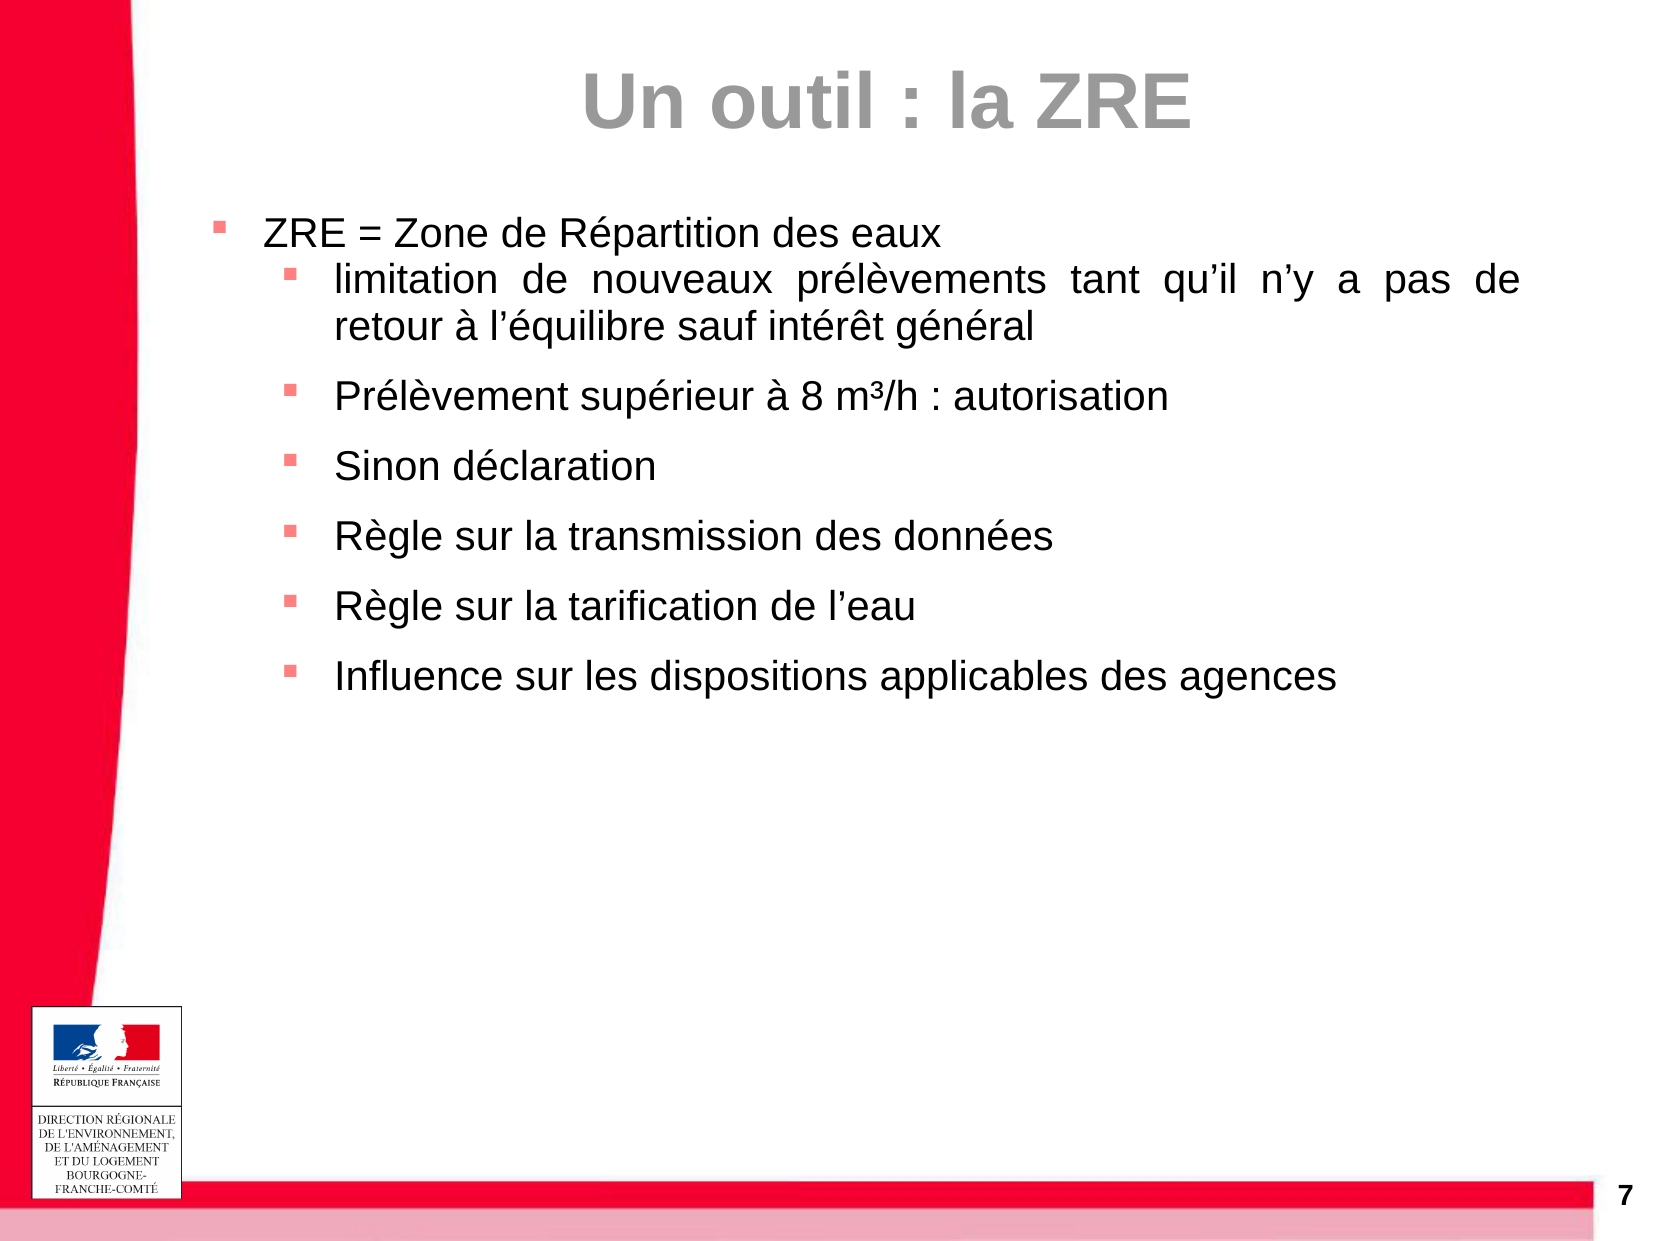

# Un outil : la ZRE
ZRE = Zone de Répartition des eaux
limitation de nouveaux prélèvements tant qu’il n’y a pas de retour à l’équilibre sauf intérêt général
Prélèvement supérieur à 8 m³/h : autorisation
Sinon déclaration
Règle sur la transmission des données
Règle sur la tarification de l’eau
Influence sur les dispositions applicables des agences
7